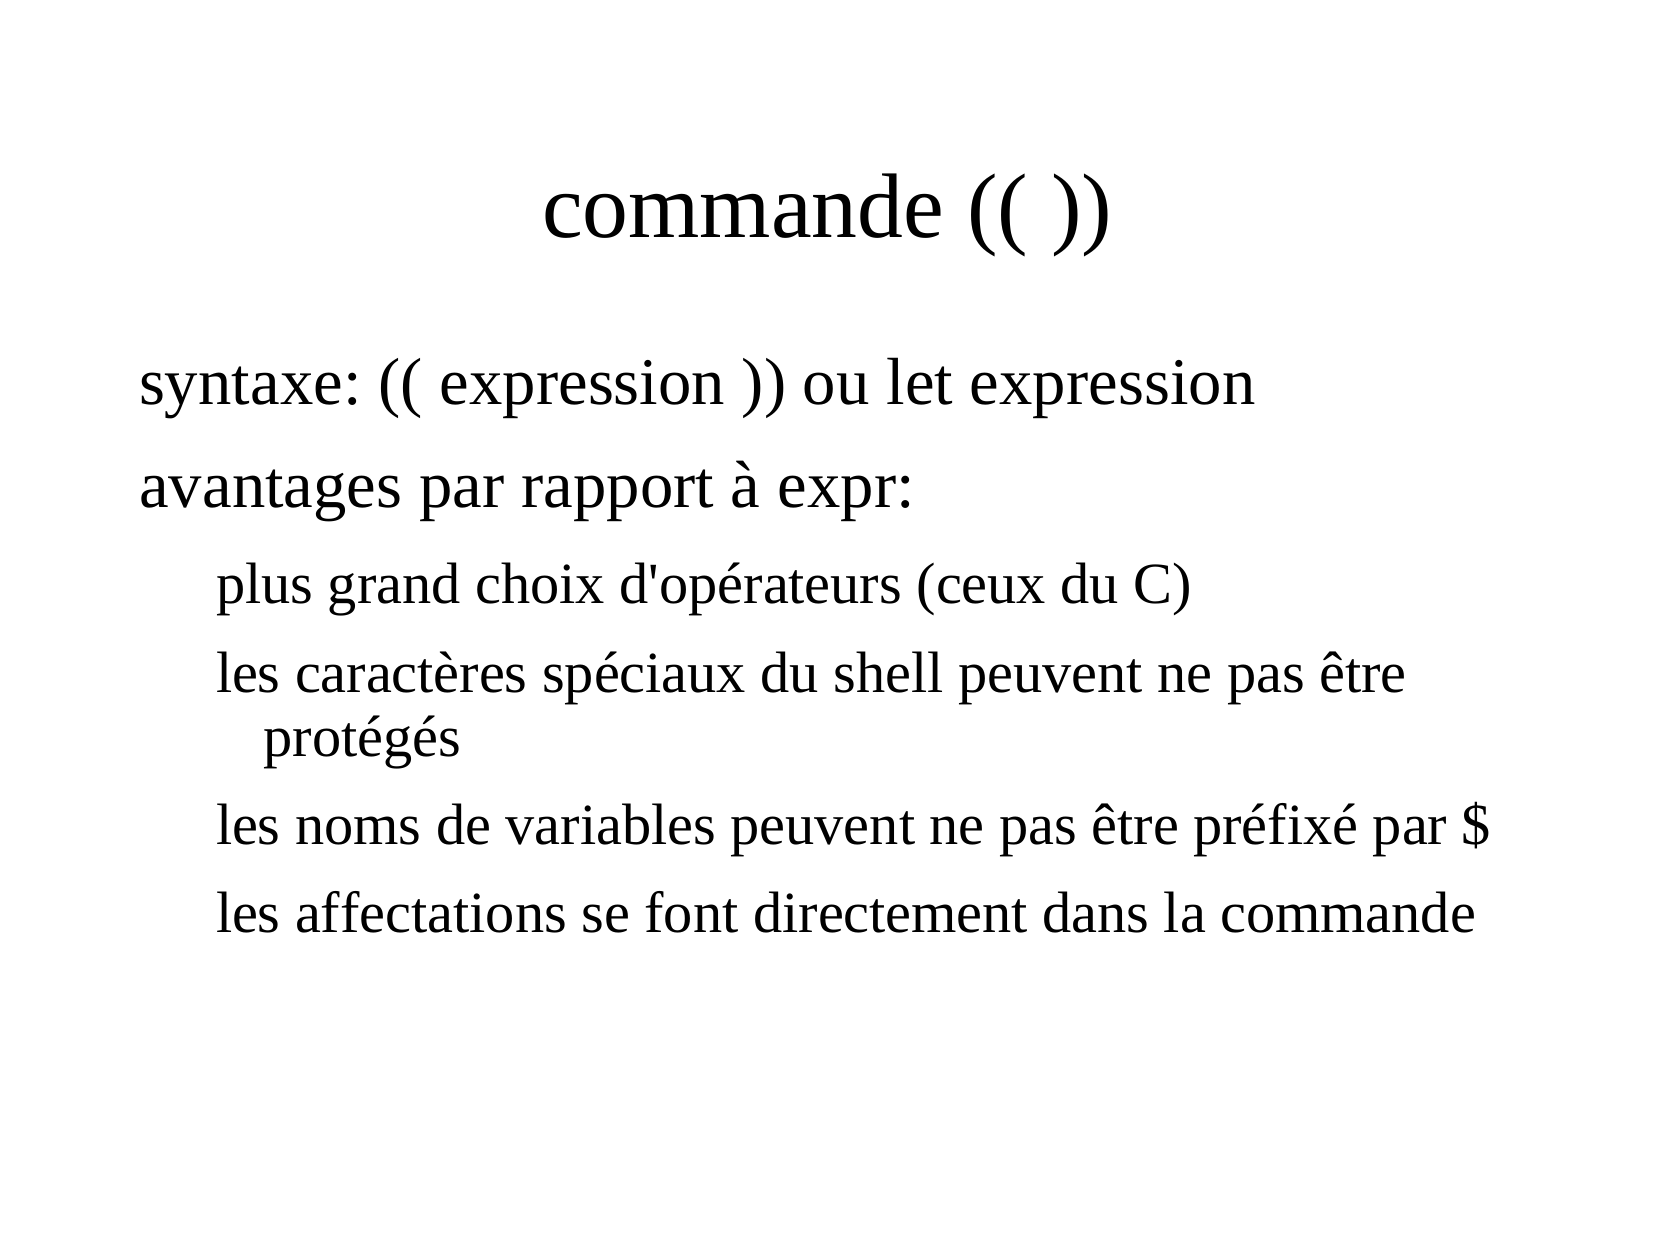

# commande (( ))
syntaxe: (( expression )) ou let expression
avantages par rapport à expr:
plus grand choix d'opérateurs (ceux du C)
les caractères spéciaux du shell peuvent ne pas être protégés
les noms de variables peuvent ne pas être préfixé par $
les affectations se font directement dans la commande